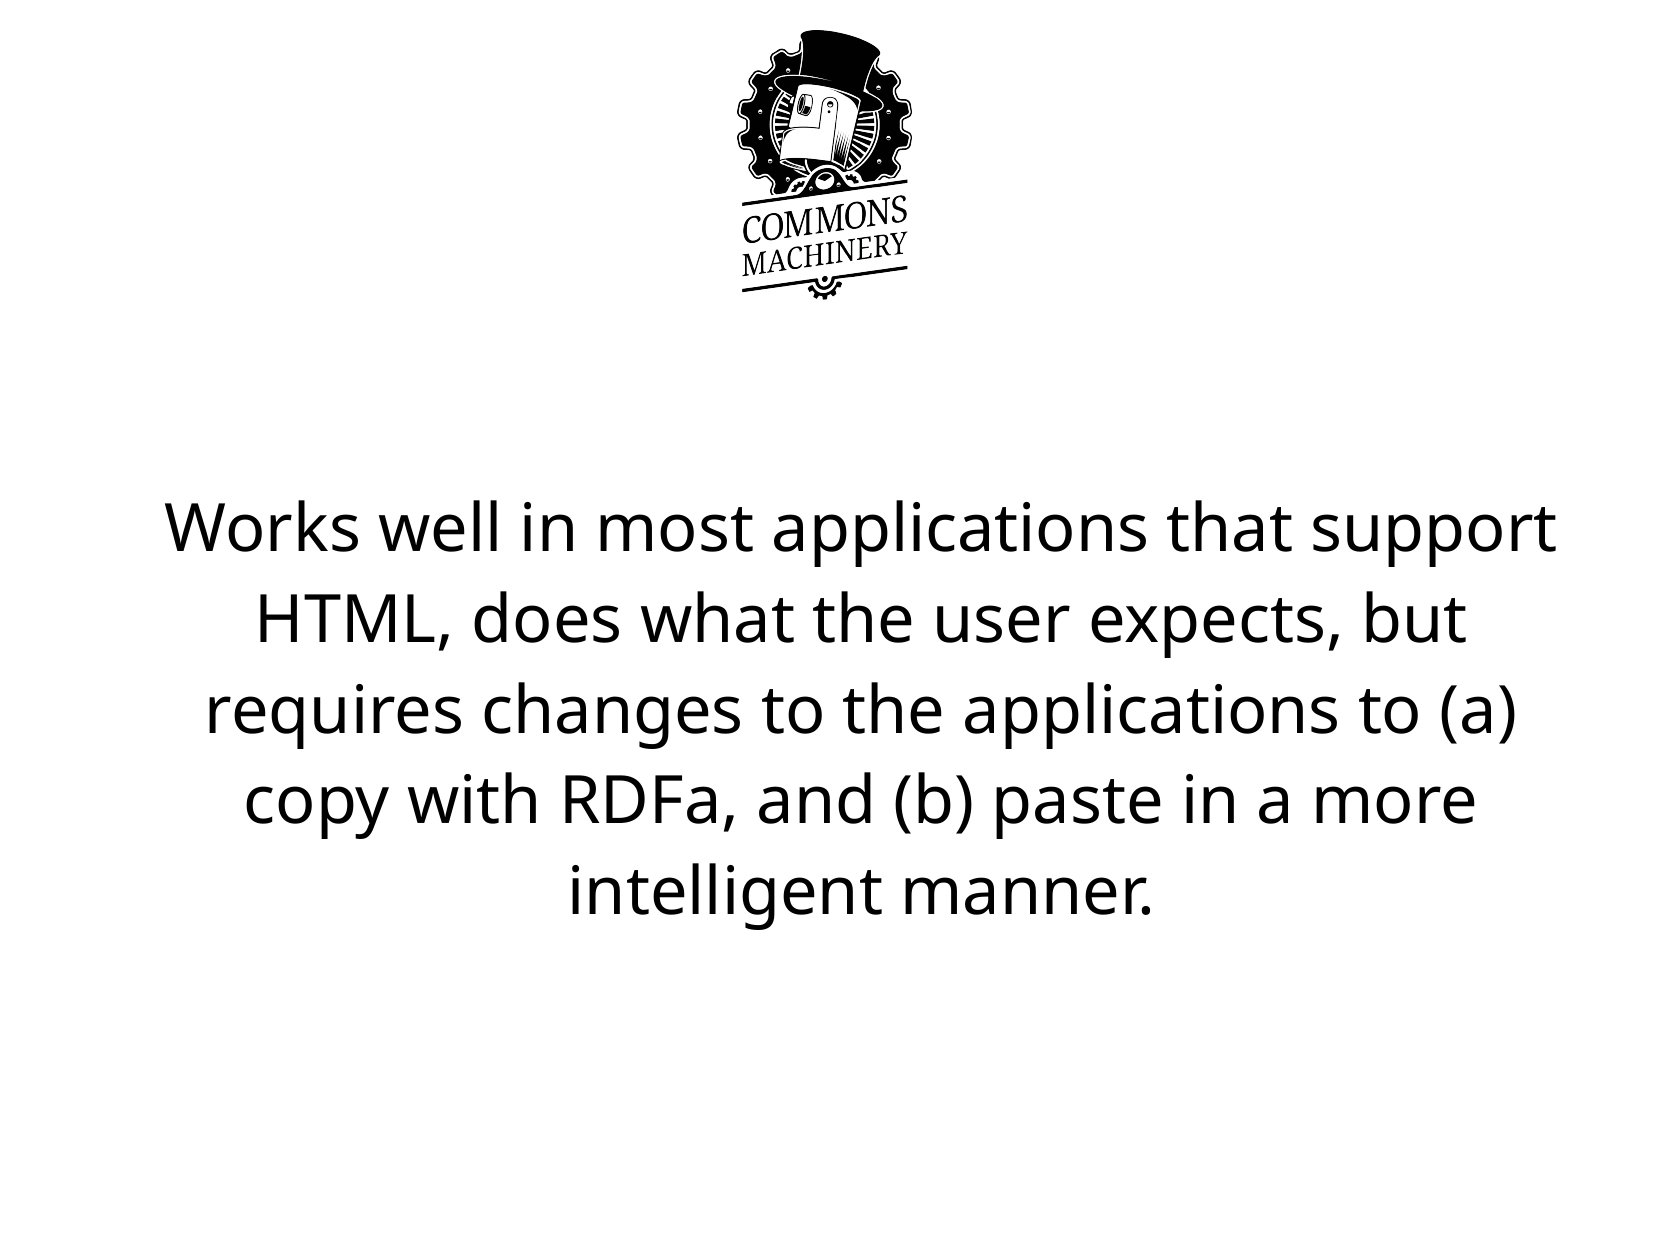

#
Works well in most applications that support HTML, does what the user expects, but requires changes to the applications to (a) copy with RDFa, and (b) paste in a more intelligent manner.